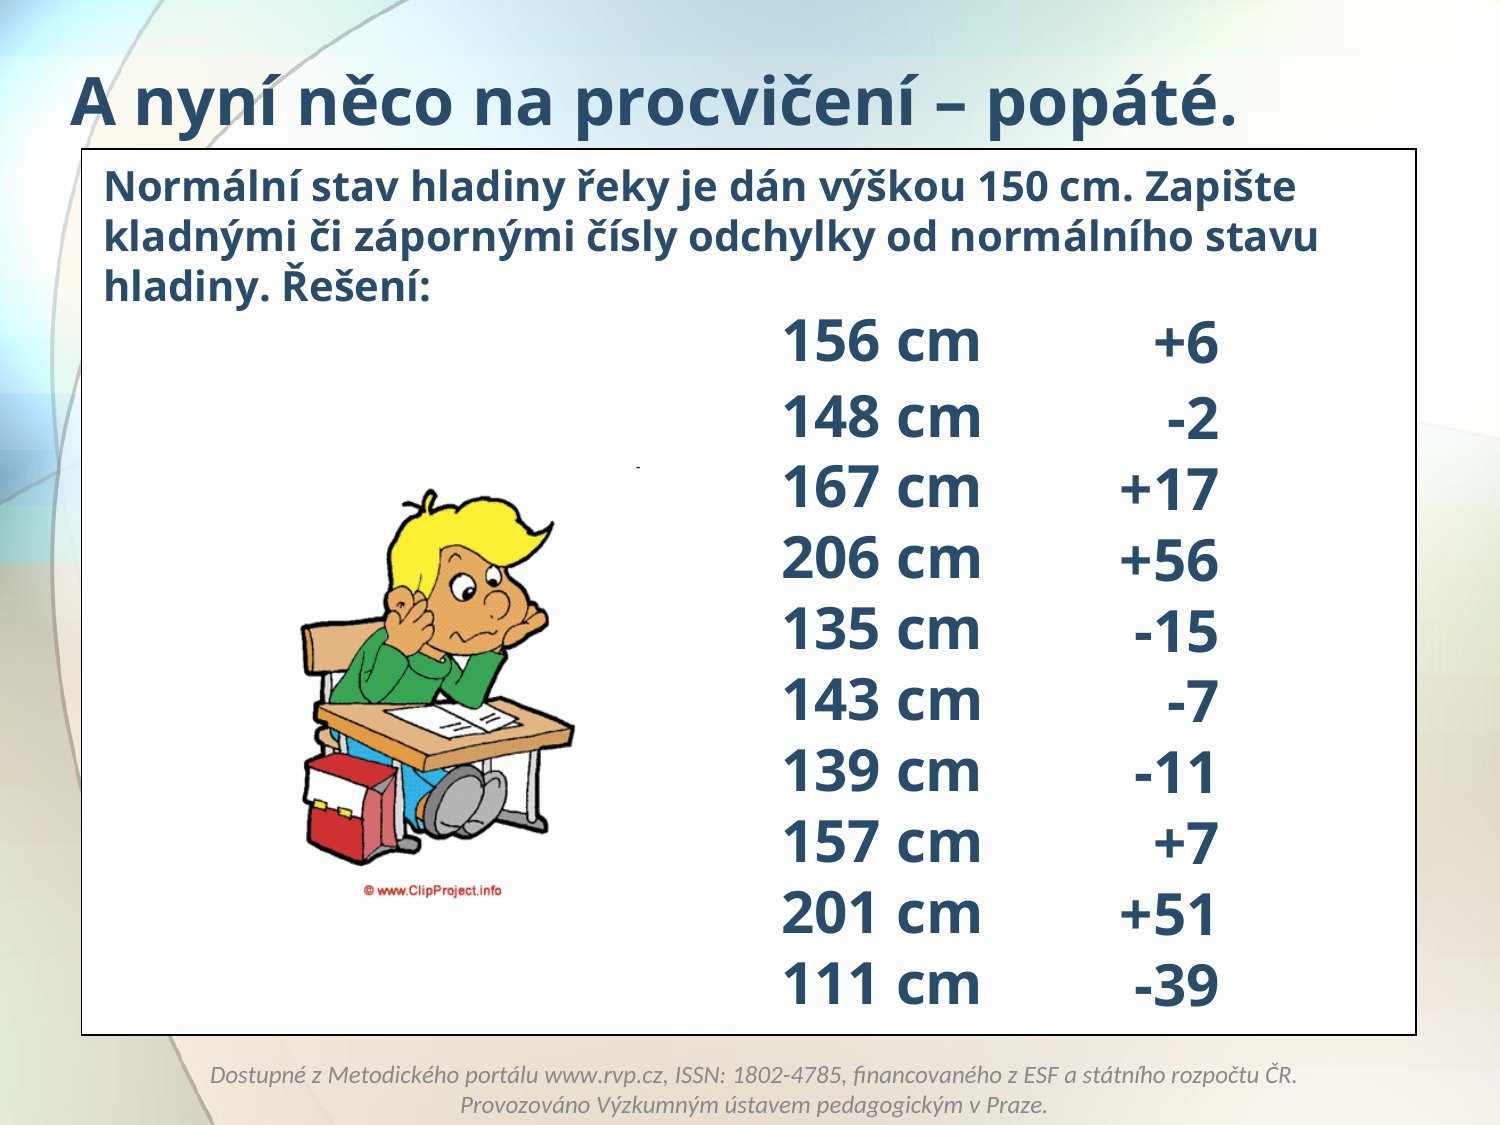

A nyní něco na procvičení – popáté.
Normální stav hladiny řeky je dán výškou 150 cm. Zapište kladnými či zápornými čísly odchylky od normálního stavu hladiny. Řešení:
156 cm
+6
148 cm
-2
167 cm
+17
206 cm
+56
135 cm
-15
143 cm
-7
139 cm
-11
157 cm
+7
201 cm
+51
111 cm
-39